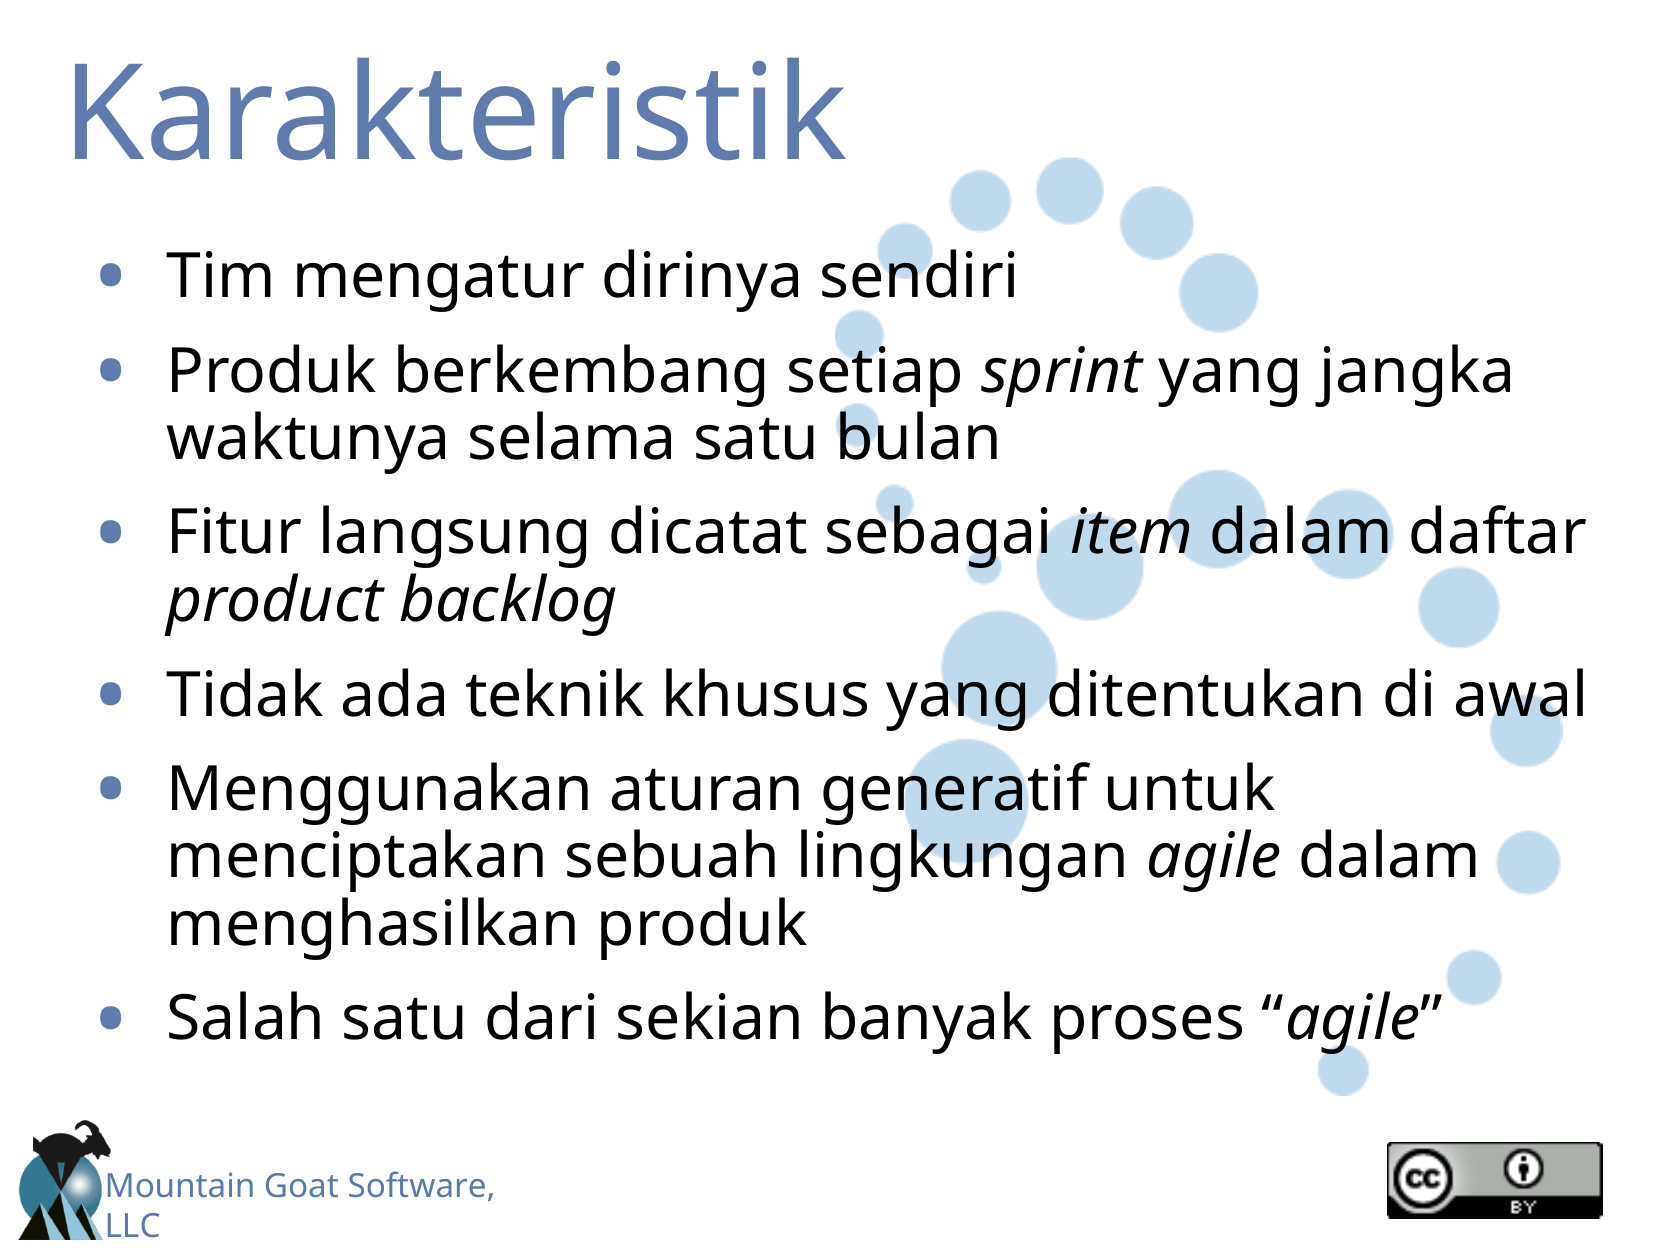

# Karakteristik
Tim mengatur dirinya sendiri
Produk berkembang setiap sprint yang jangka waktunya selama satu bulan
Fitur langsung dicatat sebagai item dalam daftar product backlog
Tidak ada teknik khusus yang ditentukan di awal
Menggunakan aturan generatif untuk menciptakan sebuah lingkungan agile dalam menghasilkan produk
Salah satu dari sekian banyak proses “agile”